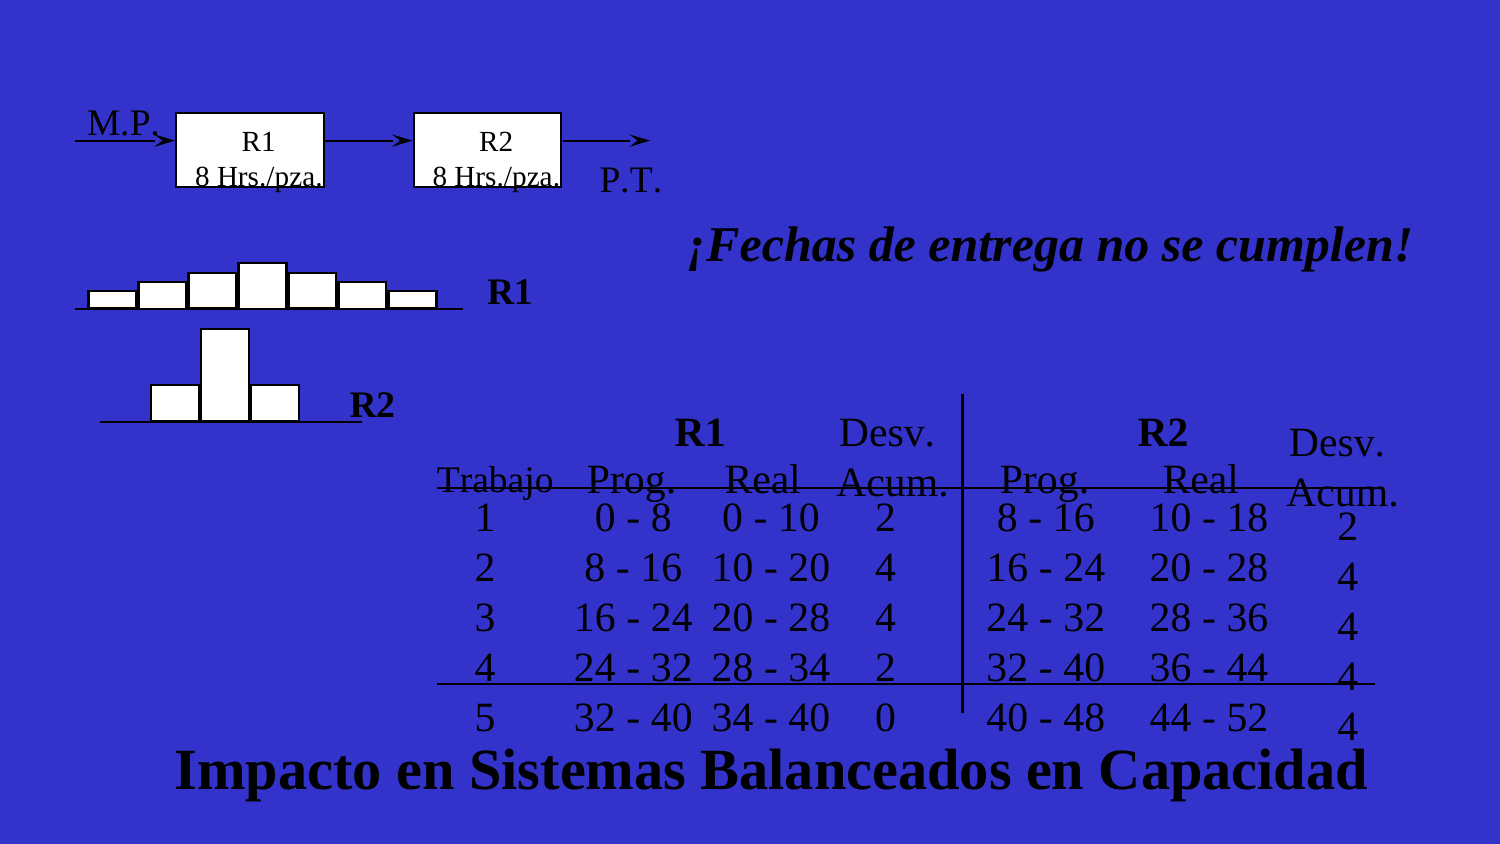

M.P.
R1
8 Hrs./pza.
R2
8 Hrs./pza.
P.T.
¡Fechas de entrega no se cumplen!
R1
R2
R1
Desv.
Acum.
R2
Desv.
Acum.
Prog.
Real
Prog.
Real
Trabajo
1
2
3
4
5
0 - 8
8 - 16
16 - 24
24 - 32
32 - 40
0 - 10
10 - 20
20 - 28
28 - 34
34 - 40
2
4
4
2
0
8 - 16
16 - 24
24 - 32
32 - 40
40 - 48
10 - 18
20 - 28
28 - 36
36 - 44
44 - 52
2
4
4
4
4
Impacto en Sistemas Balanceados en Capacidad